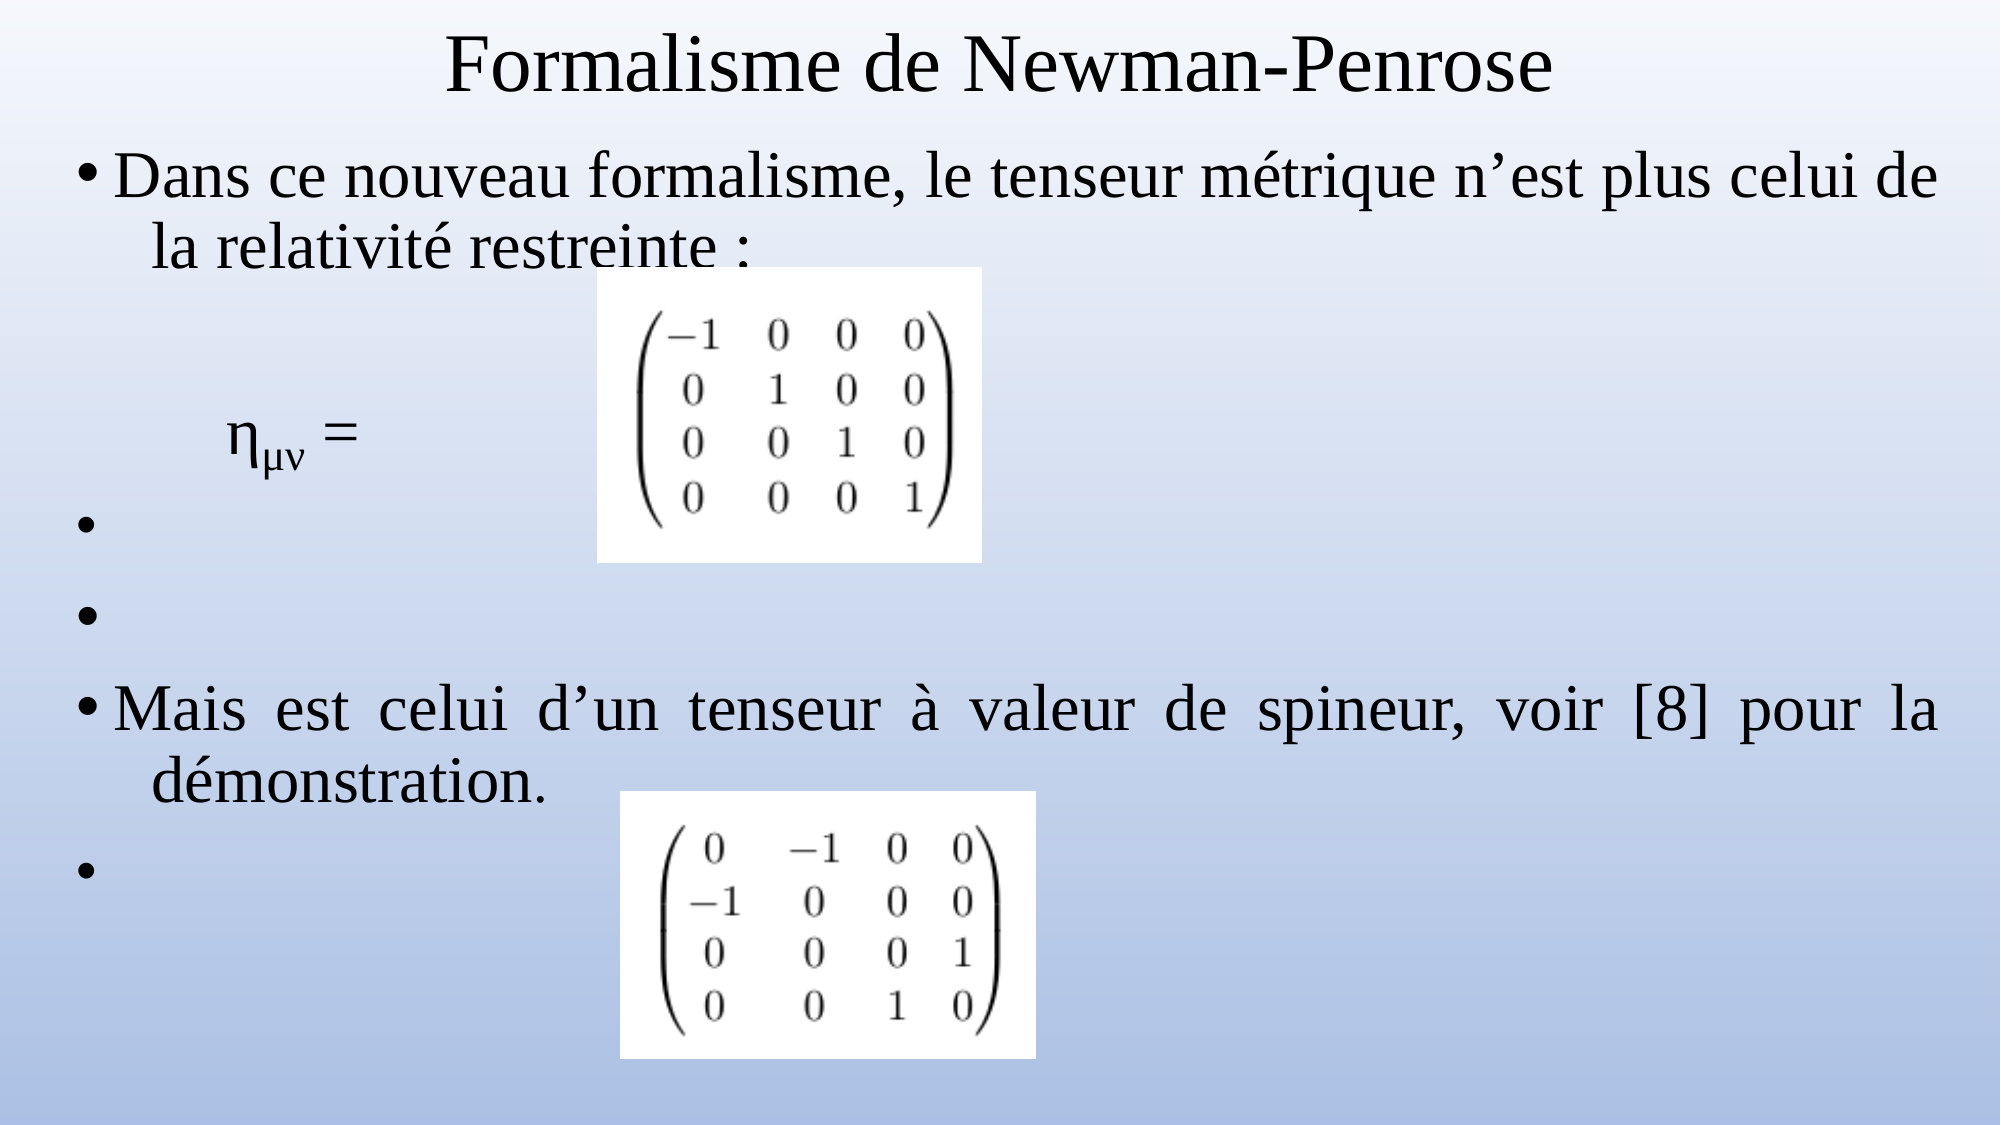

# Formalisme de Newman-Penrose
Dans ce nouveau formalisme, le tenseur métrique n’est plus celui de la relativité restreinte :
		ημν =
Mais est celui d’un tenseur à valeur de spineur, voir [8] pour la démonstration.
η’μν =